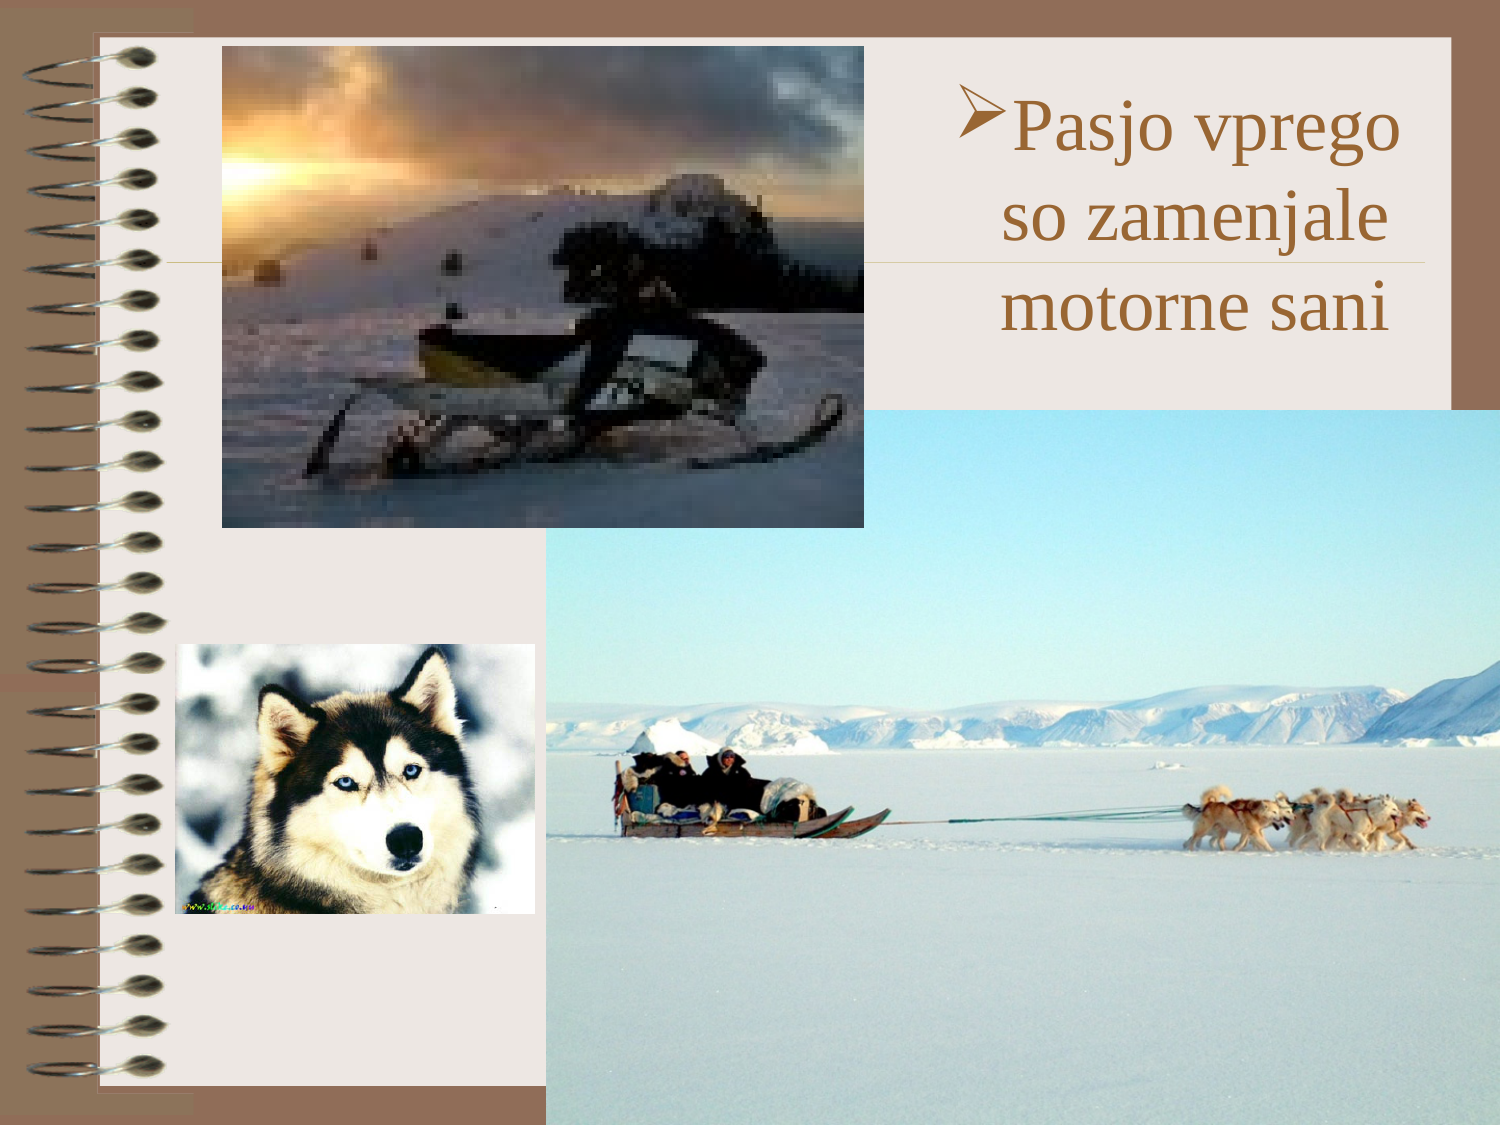

# Pasjo vprego so zamenjale motorne sani